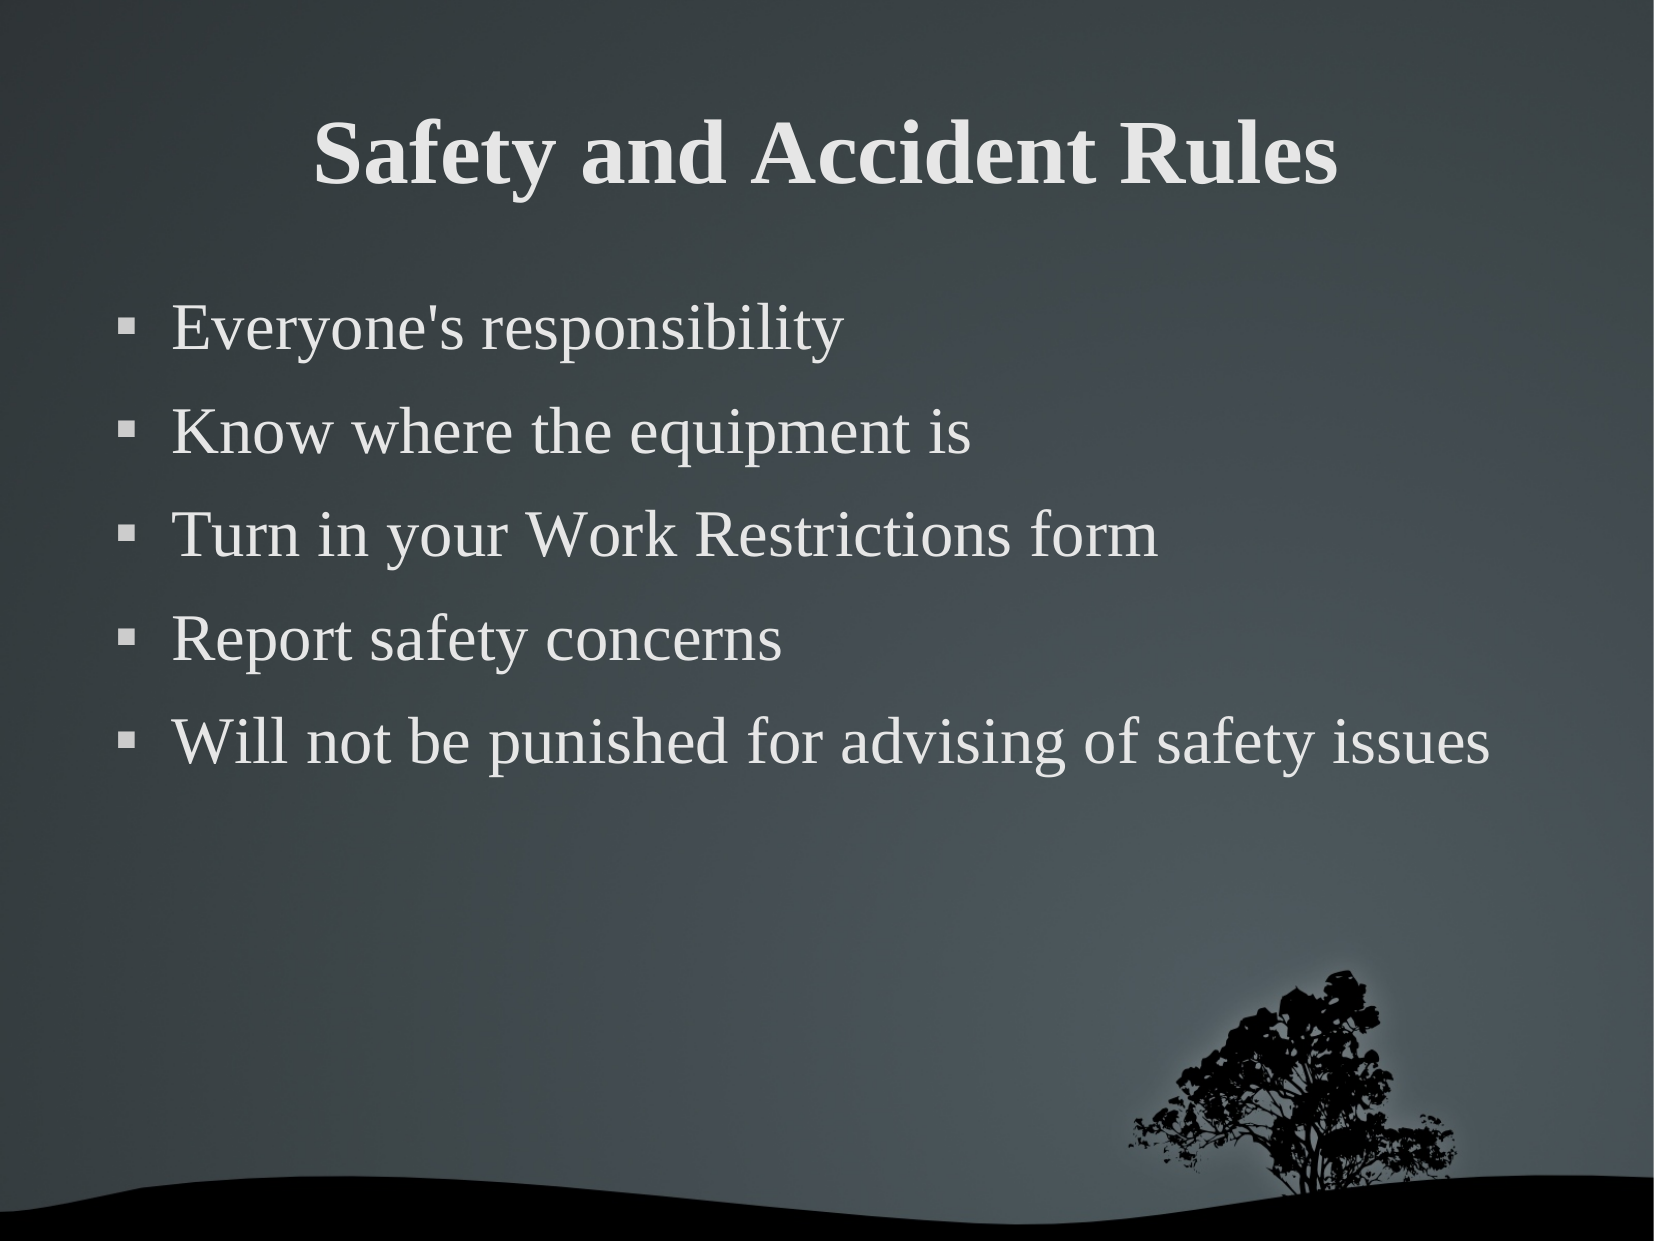

# Safety and Accident Rules
Everyone's responsibility
Know where the equipment is
Turn in your Work Restrictions form
Report safety concerns
Will not be punished for advising of safety issues